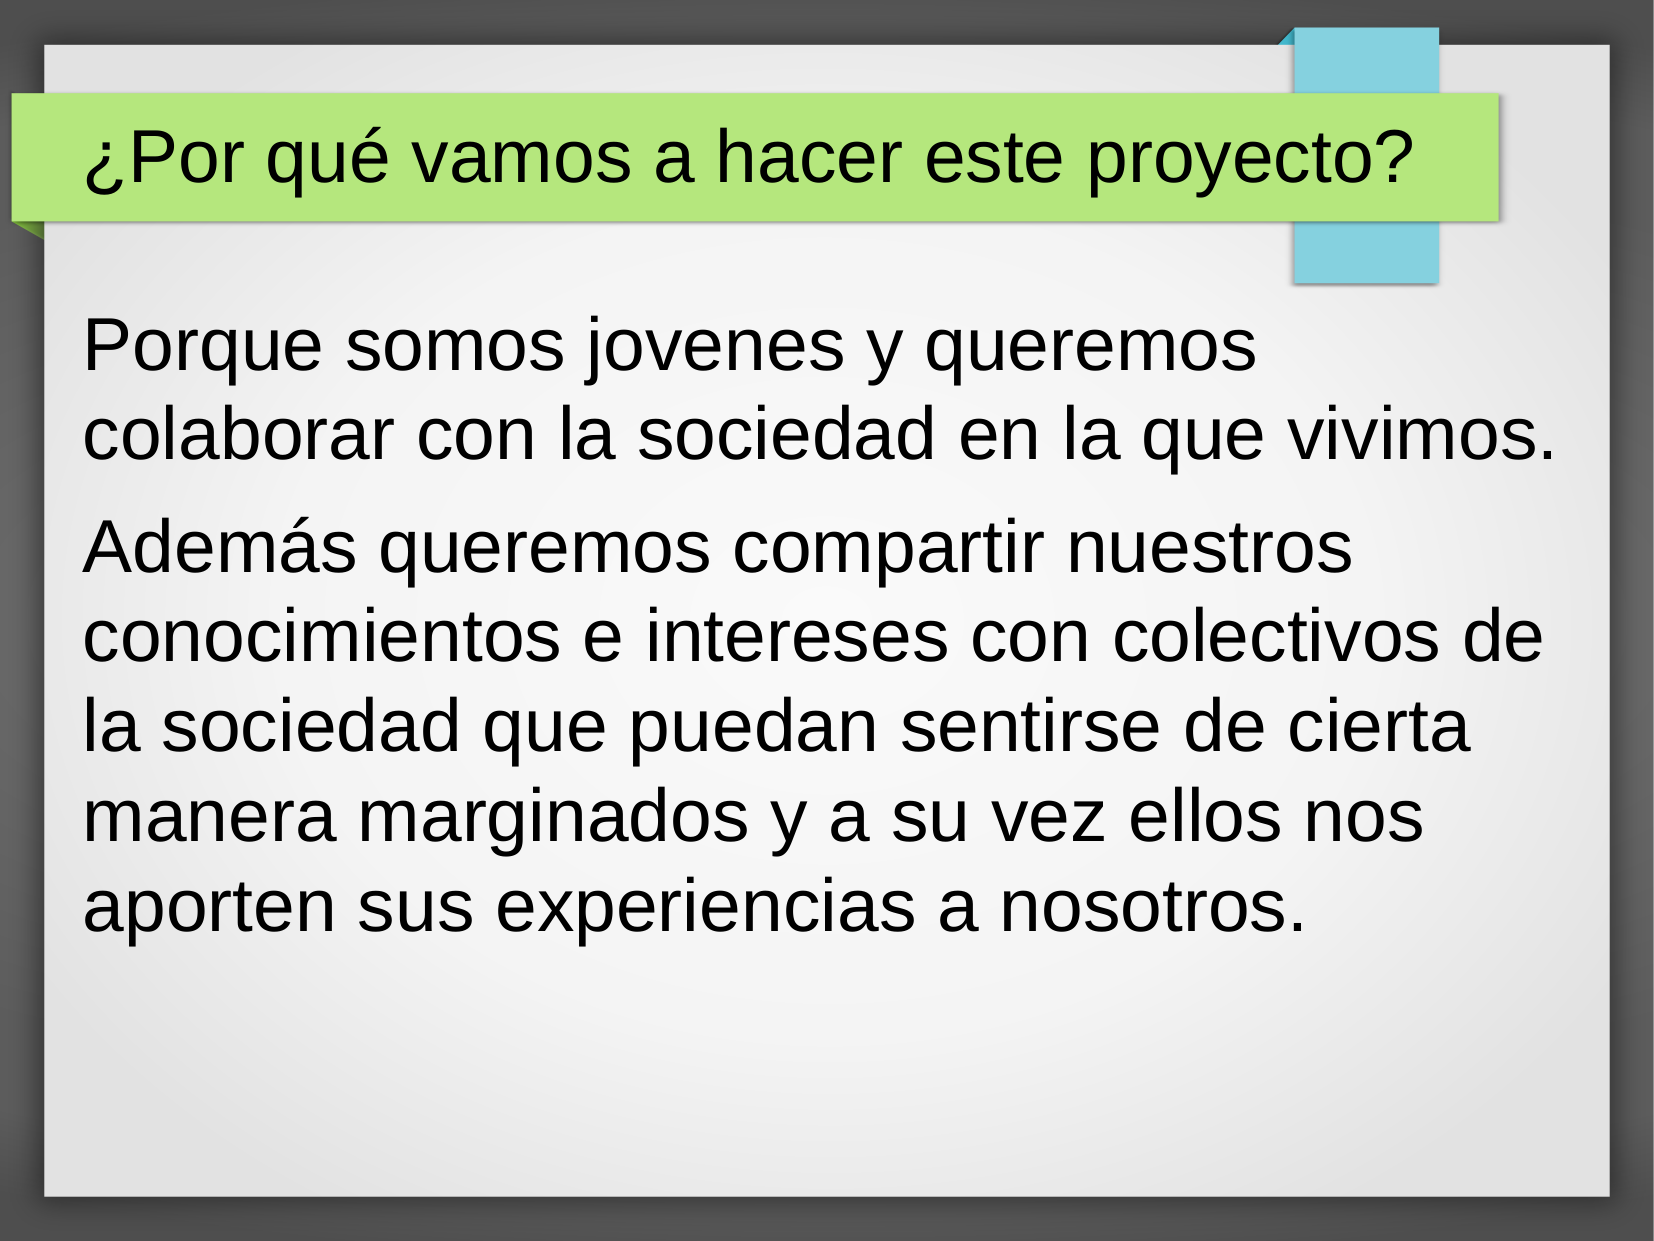

# ¿Por qué vamos a hacer este proyecto?
Porque somos jovenes y queremos colaborar con la sociedad en la que vivimos.
Además queremos compartir nuestros conocimientos e intereses con colectivos de la sociedad que puedan sentirse de cierta manera marginados y a su vez ellos nos aporten sus experiencias a nosotros.